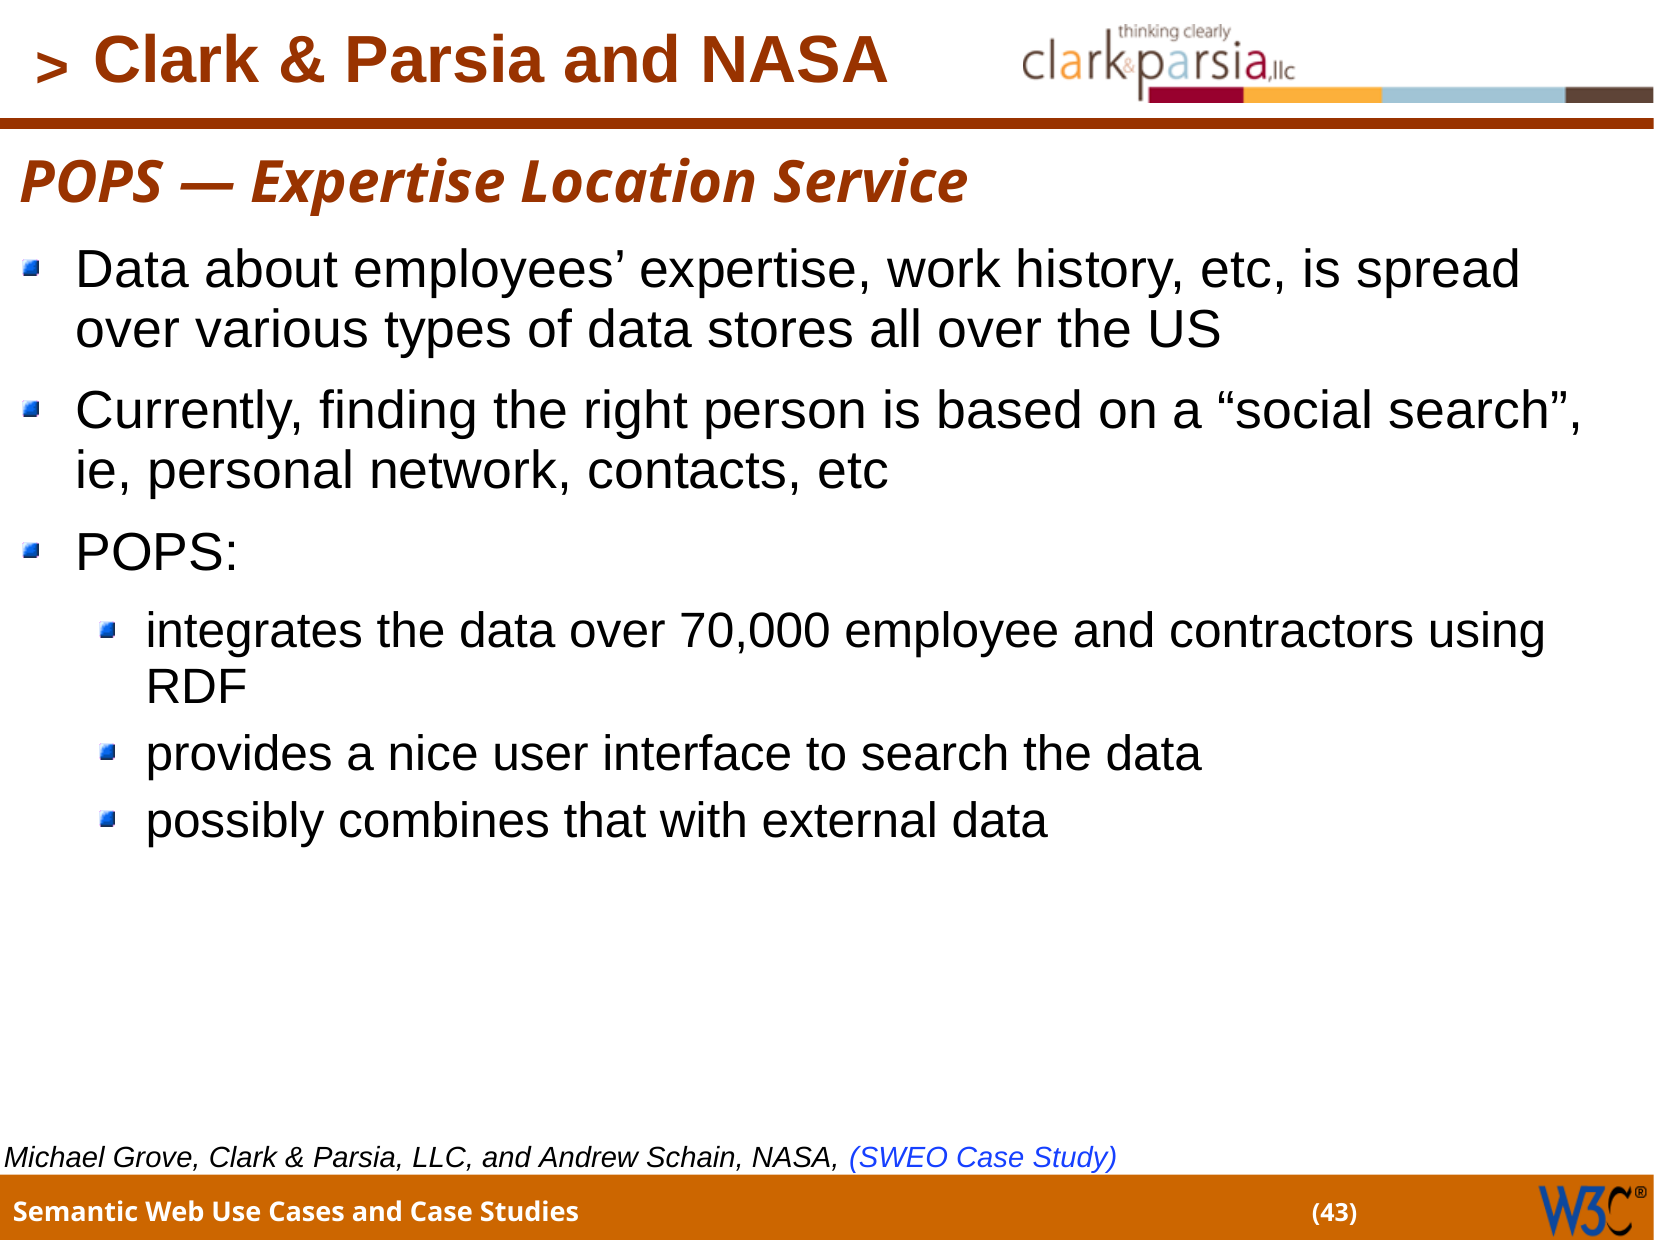

# Clark & Parsia and NASA
POPS — Expertise Location Service
Data about employees’ expertise, work history, etc, is spread over various types of data stores all over the US
Currently, finding the right person is based on a “social search”, ie, personal network, contacts, etc
POPS:
integrates the data over 70,000 employee and contractors using RDF
provides a nice user interface to search the data
possibly combines that with external data
Michael Grove, Clark & Parsia, LLC, and Andrew Schain, NASA, (SWEO Case Study)